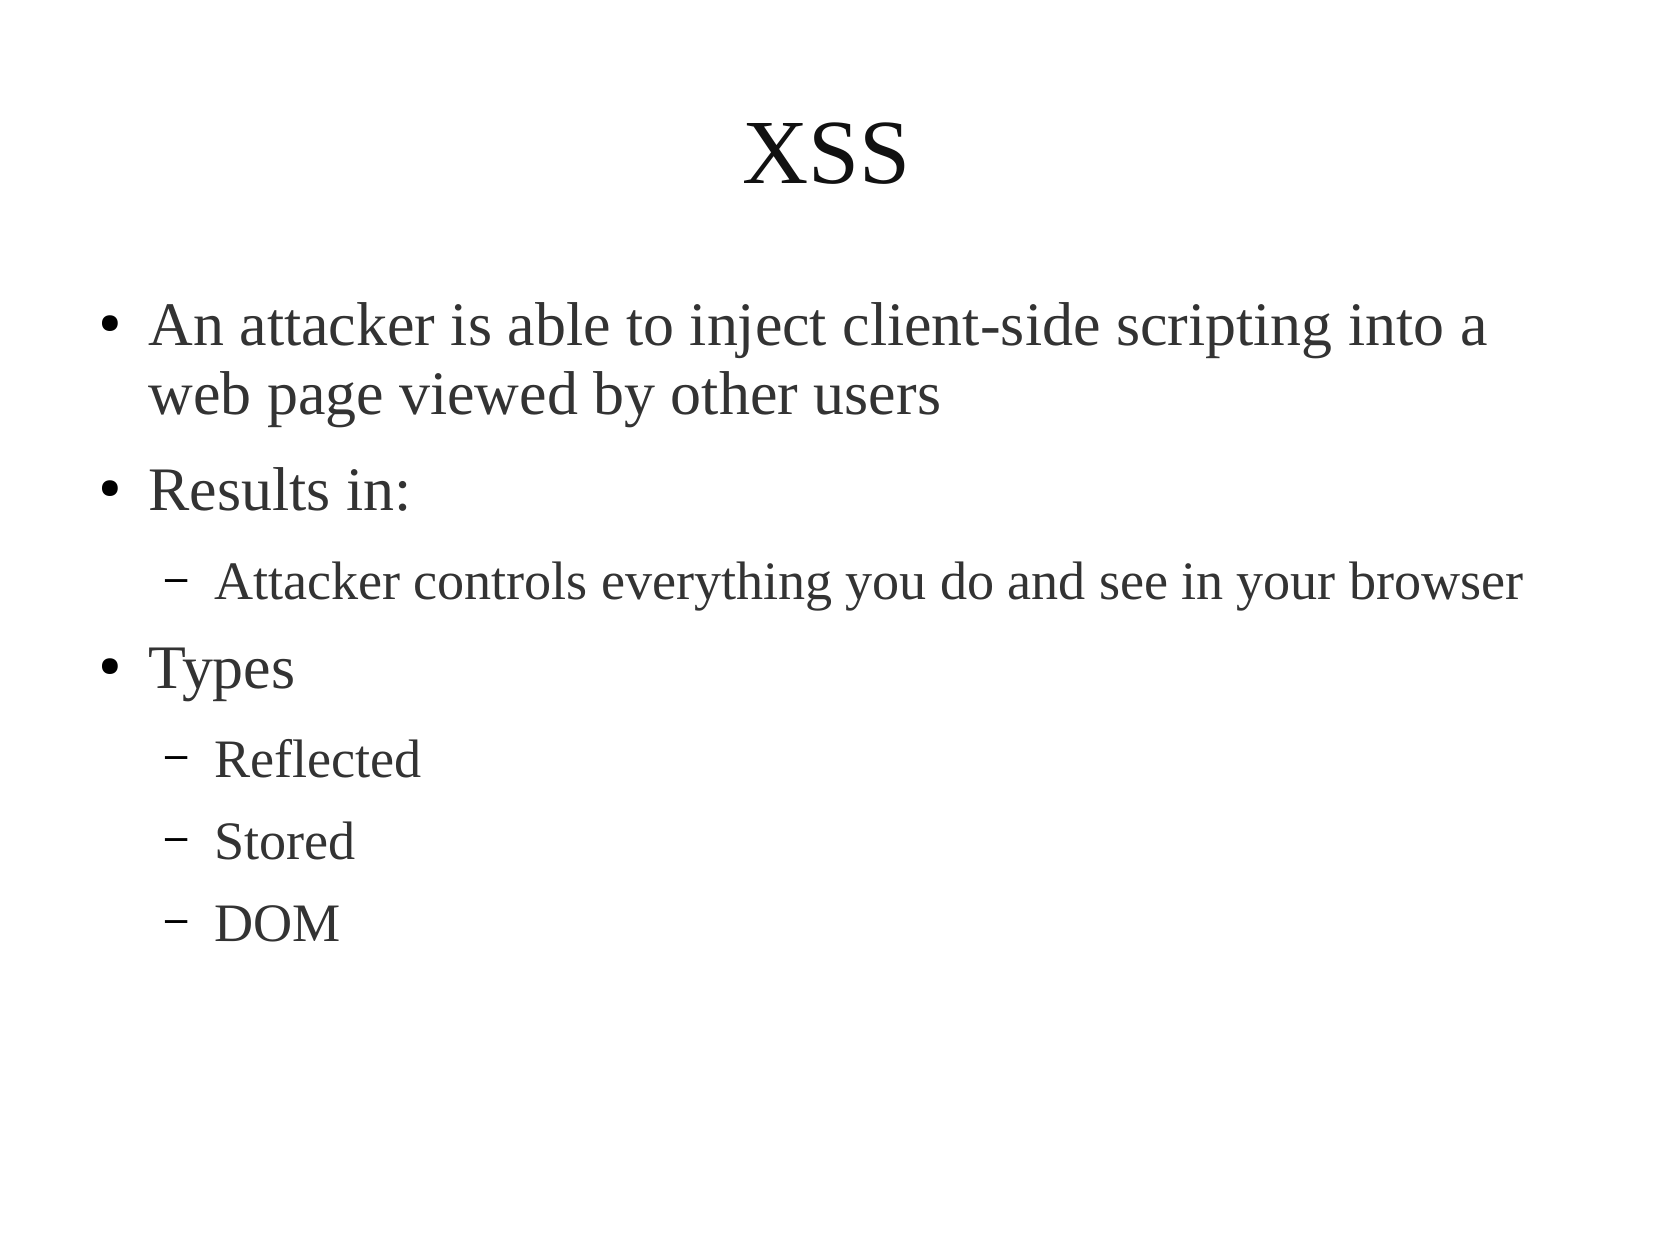

# XSS
An attacker is able to inject client-side scripting into a web page viewed by other users
Results in:
Attacker controls everything you do and see in your browser
Types
Reflected
Stored
DOM